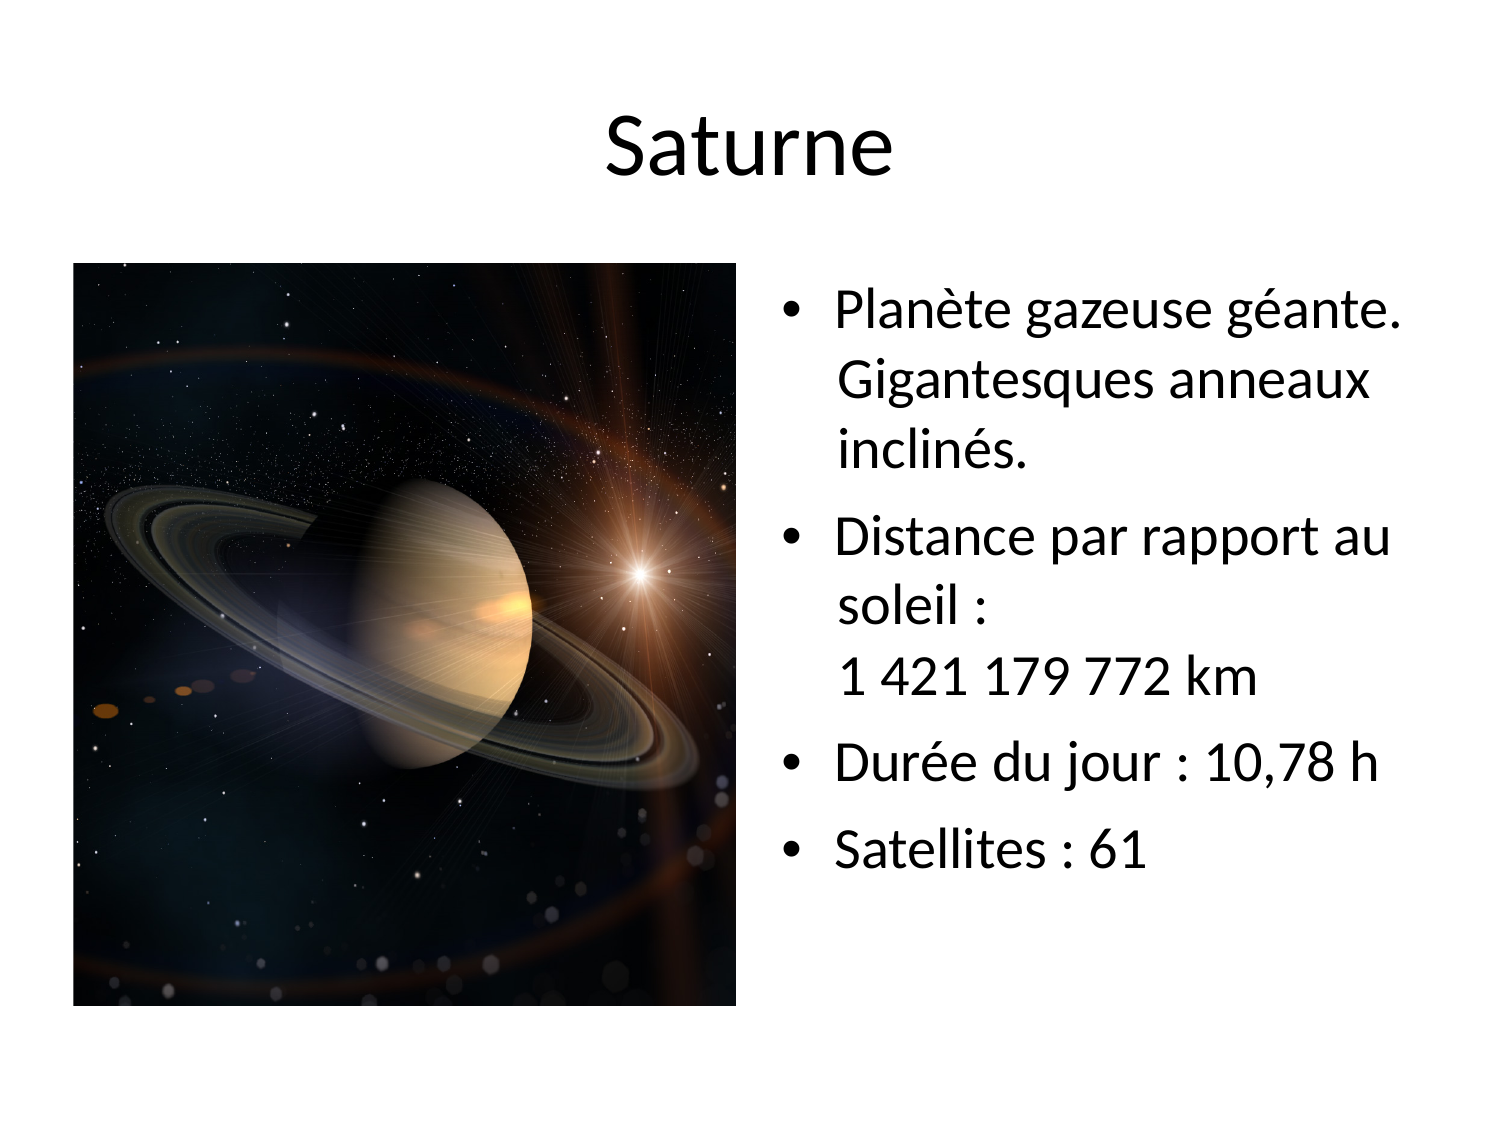

# Saturne
• Planète gazeuse géante. Gigantesques anneaux inclinés.
• Distance par rapport au soleil : 1 421 179 772 km
• Durée du jour : 10,78 h
• Satellites : 61